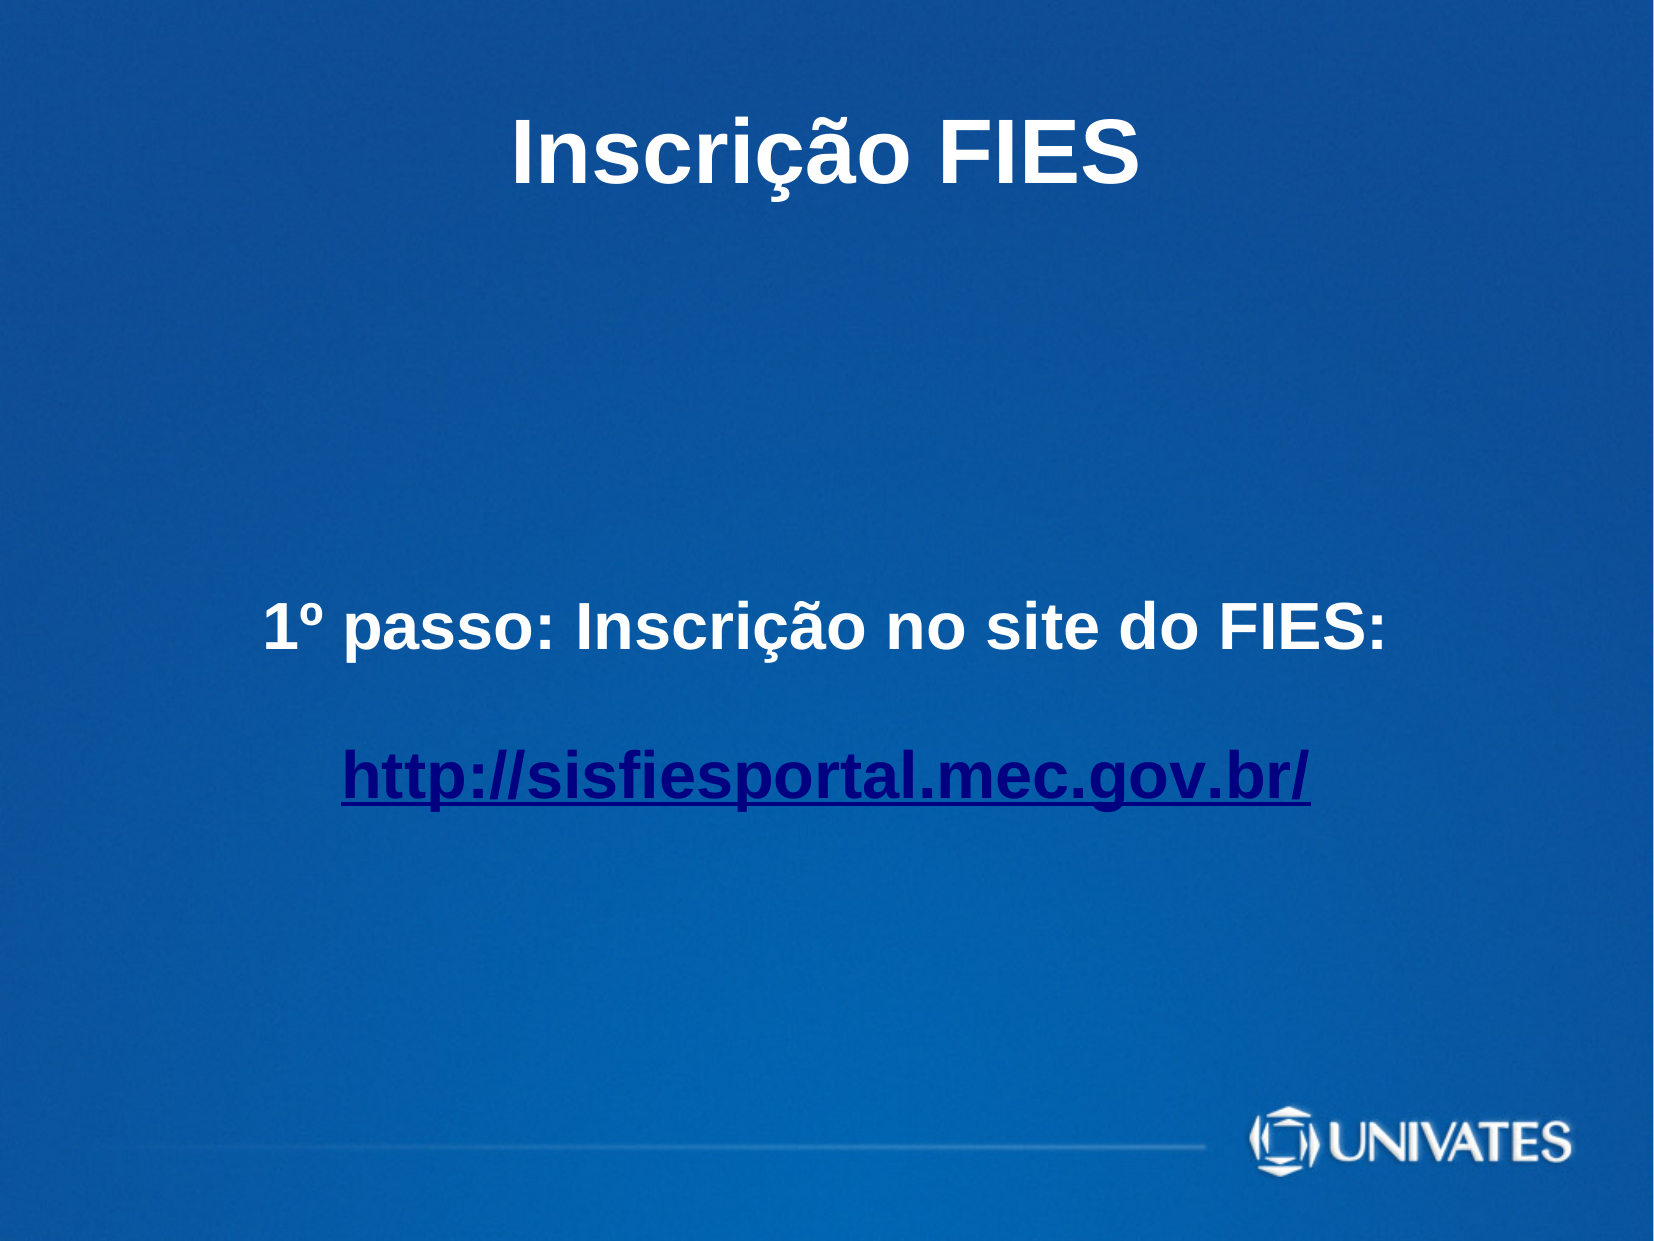

# Inscrição FIES
1º passo: Inscrição no site do FIES:
http://sisfiesportal.mec.gov.br/